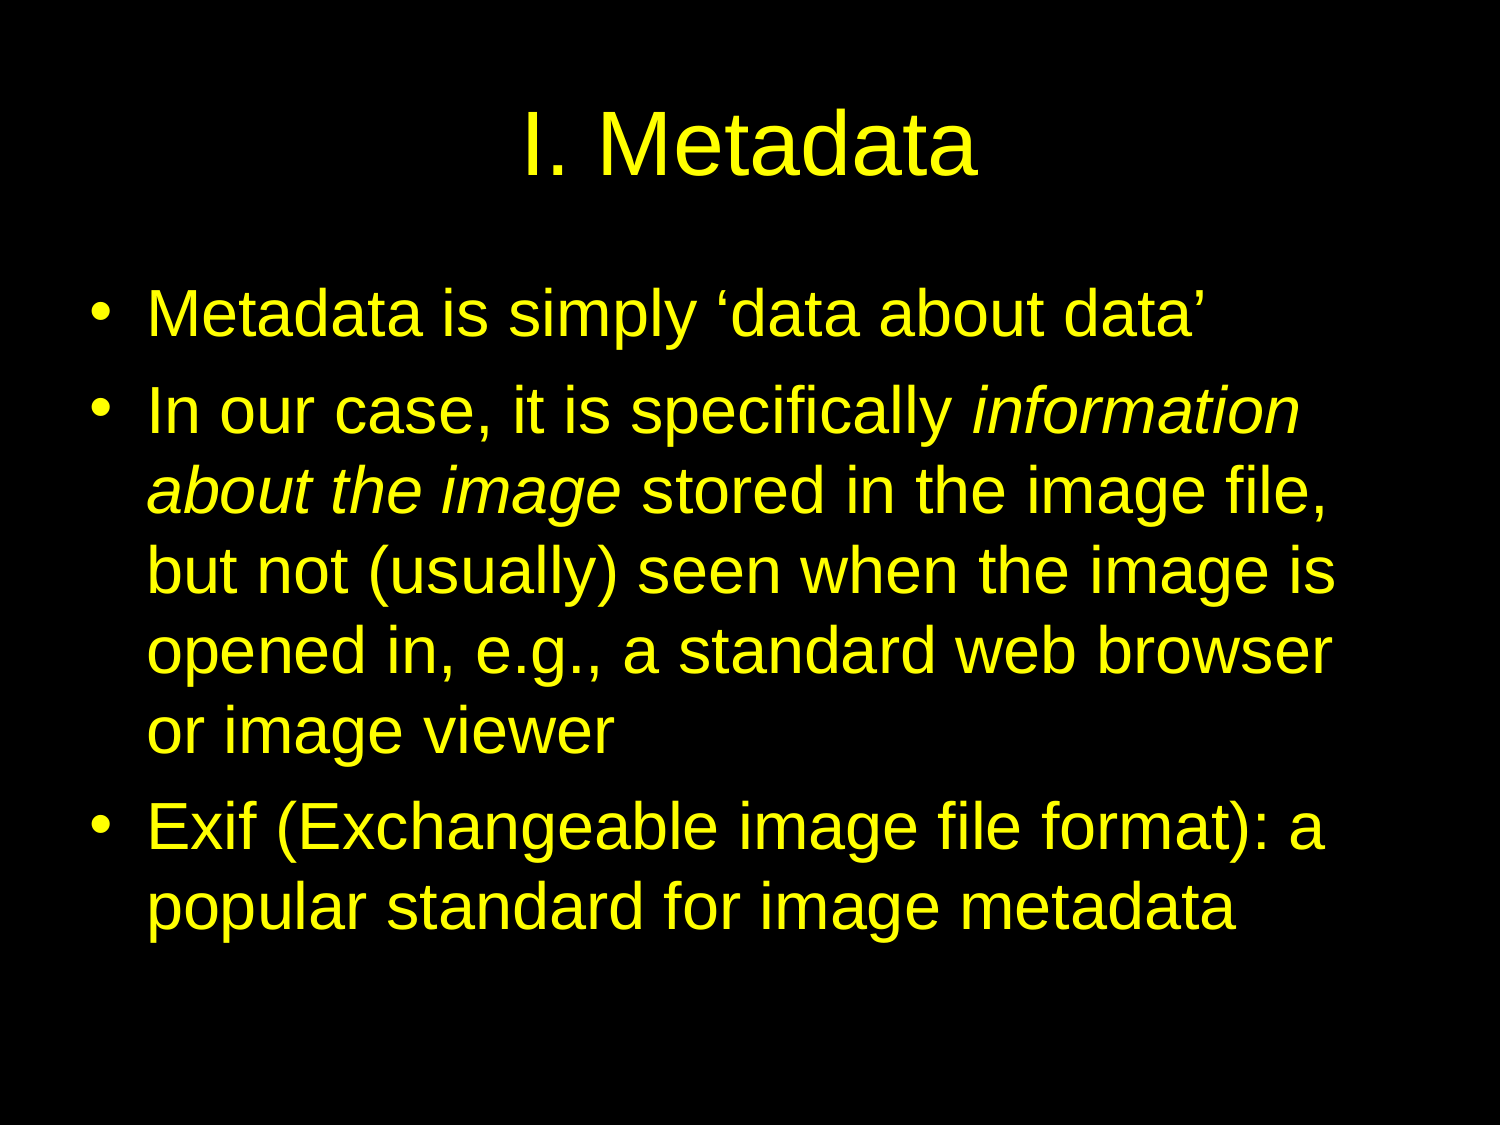

# I. Metadata
Metadata is simply ‘data about data’
In our case, it is specifically information about the image stored in the image file, but not (usually) seen when the image is opened in, e.g., a standard web browser or image viewer
Exif (Exchangeable image file format): a popular standard for image metadata